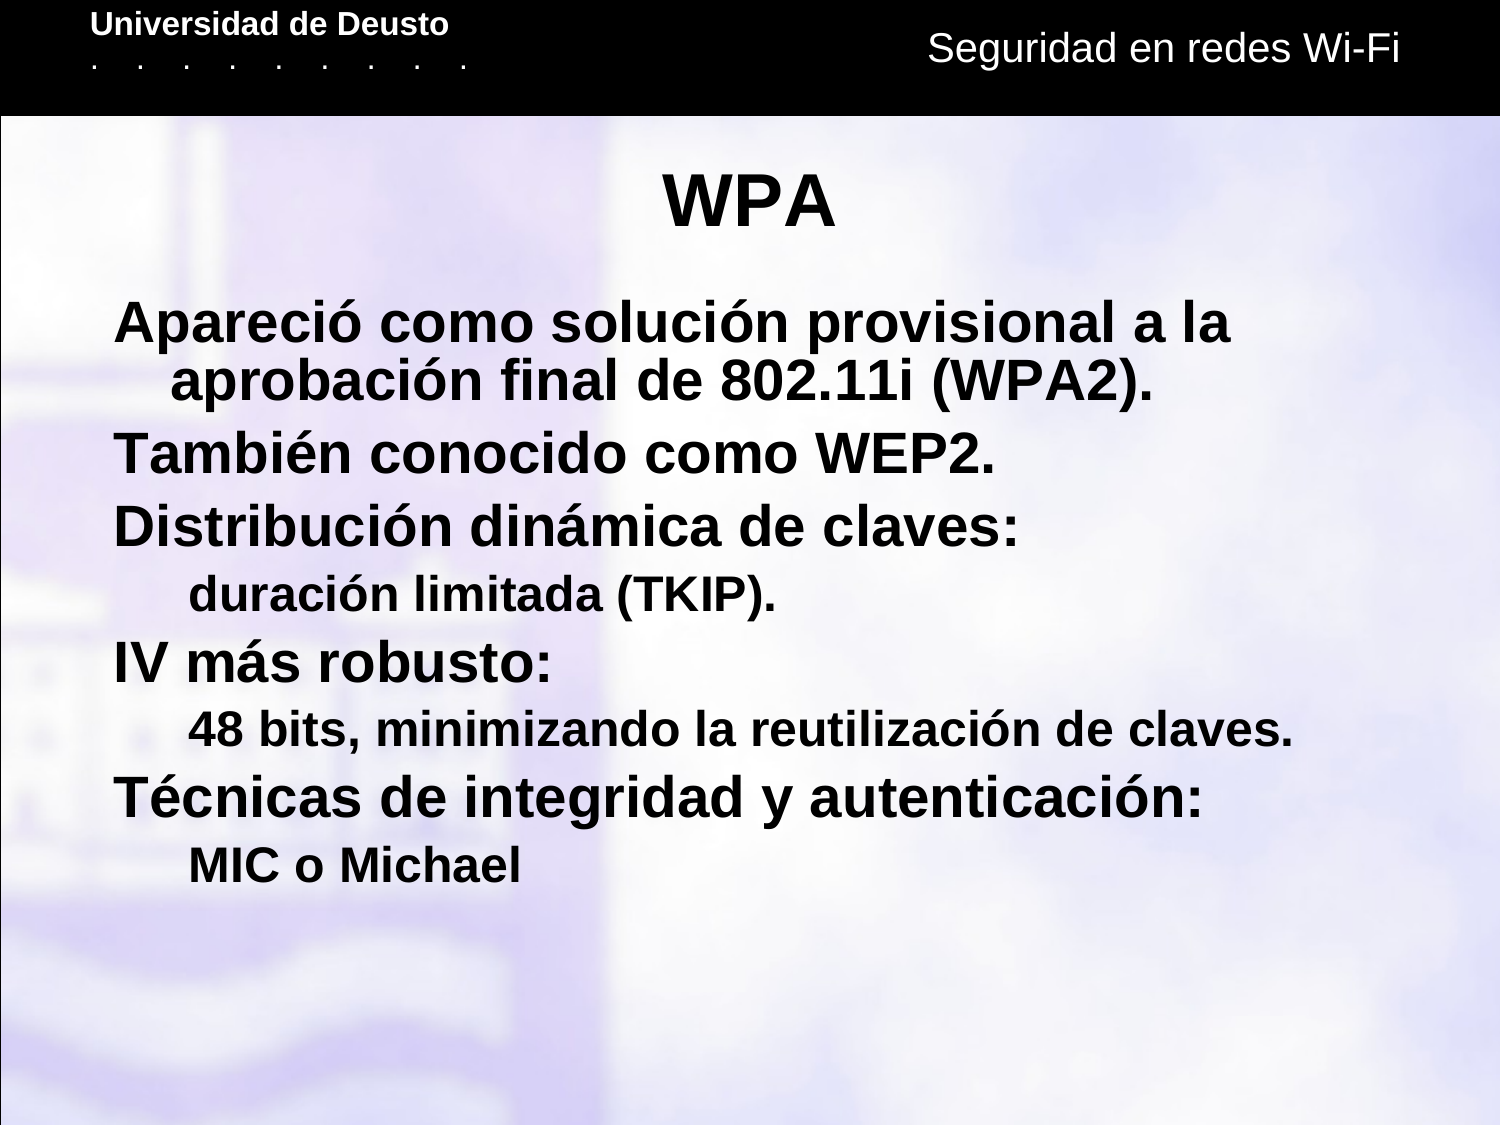

# WPA
Apareció como solución provisional a la aprobación final de 802.11i (WPA2).
También conocido como WEP2.
Distribución dinámica de claves:
duración limitada (TKIP).
IV más robusto:
48 bits, minimizando la reutilización de claves.
Técnicas de integridad y autenticación:
MIC o Michael